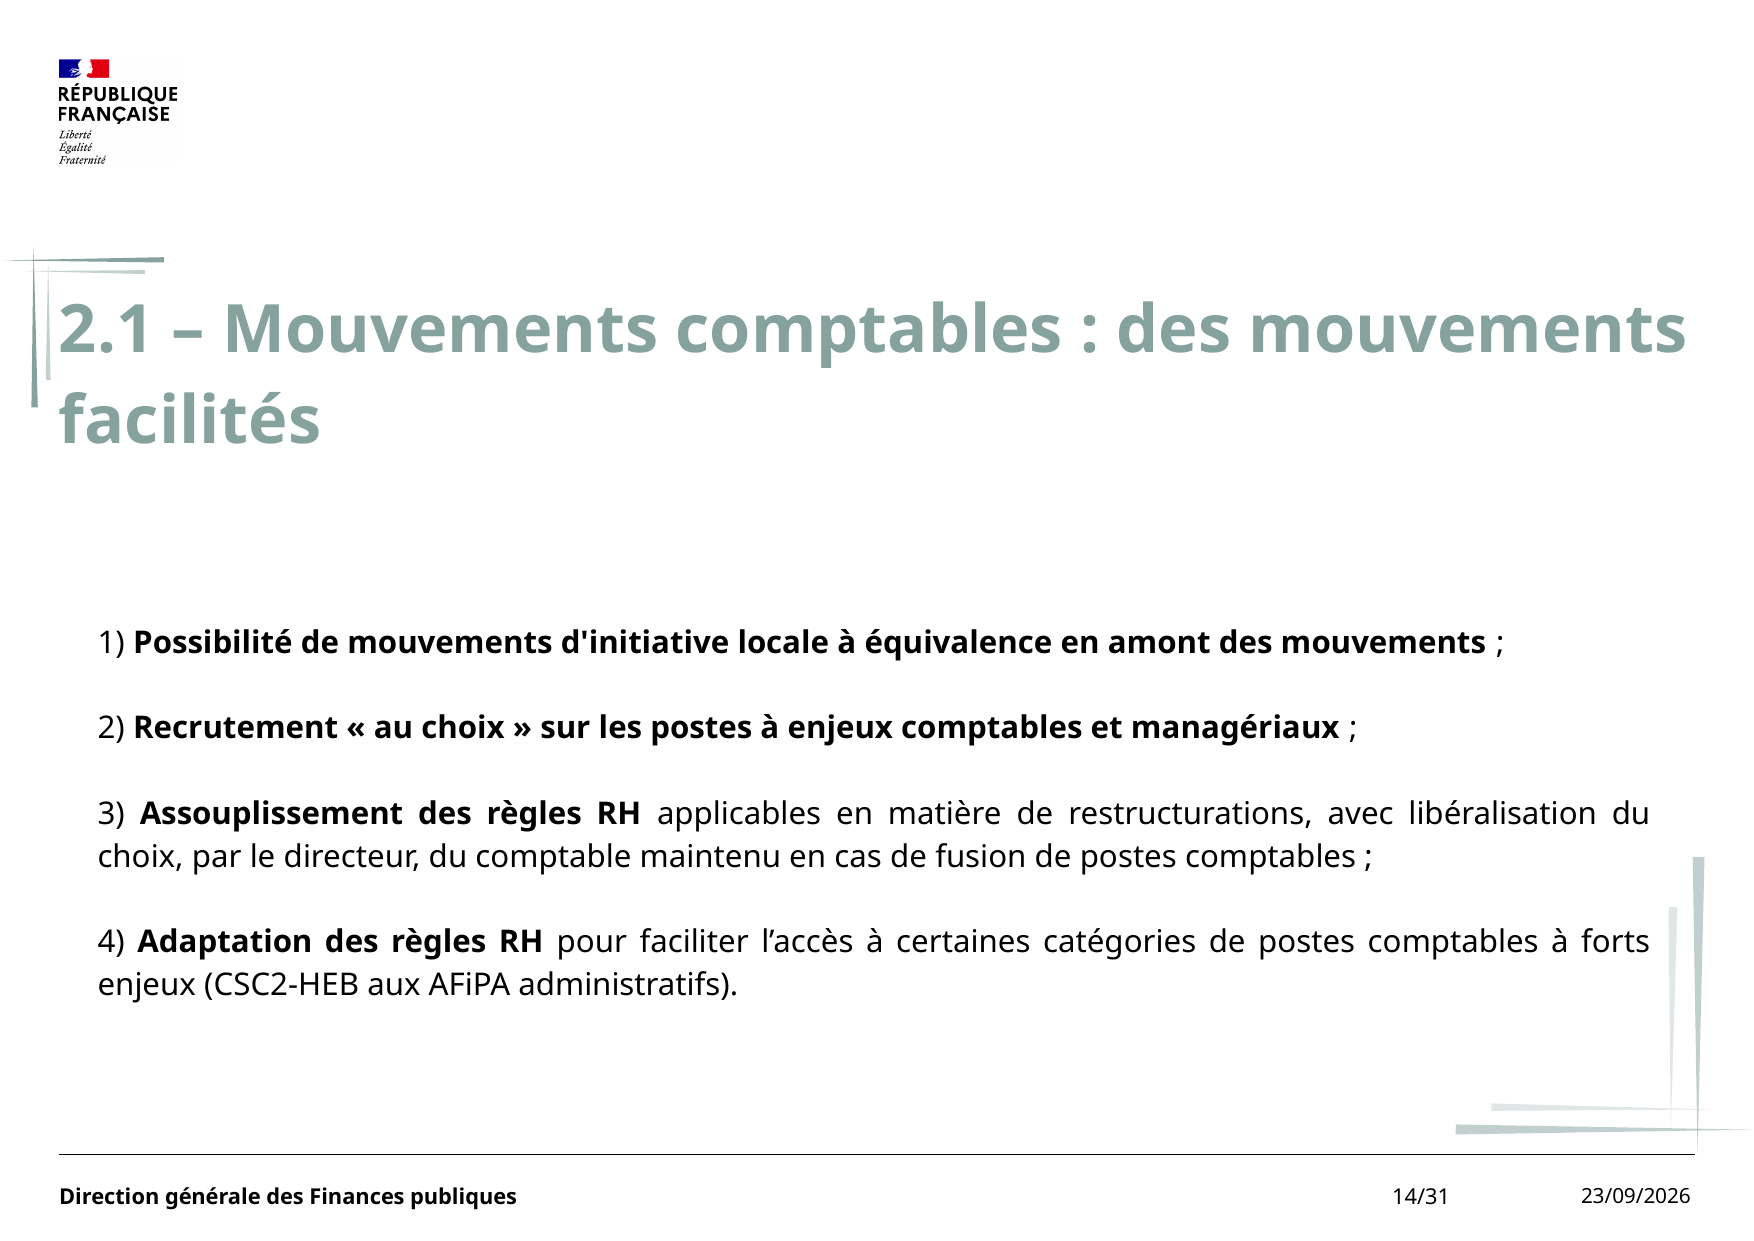

# 2.1 – Mouvements comptables : des mouvements facilités
1) Possibilité de mouvements d'initiative locale à équivalence en amont des mouvements ;
2) Recrutement « au choix » sur les postes à enjeux comptables et managériaux ;
3) Assouplissement des règles RH applicables en matière de restructurations, avec libéralisation du choix, par le directeur, du comptable maintenu en cas de fusion de postes comptables ;
4) Adaptation des règles RH pour faciliter l’accès à certaines catégories de postes comptables à forts enjeux (CSC2-HEB aux AFiPA administratifs).